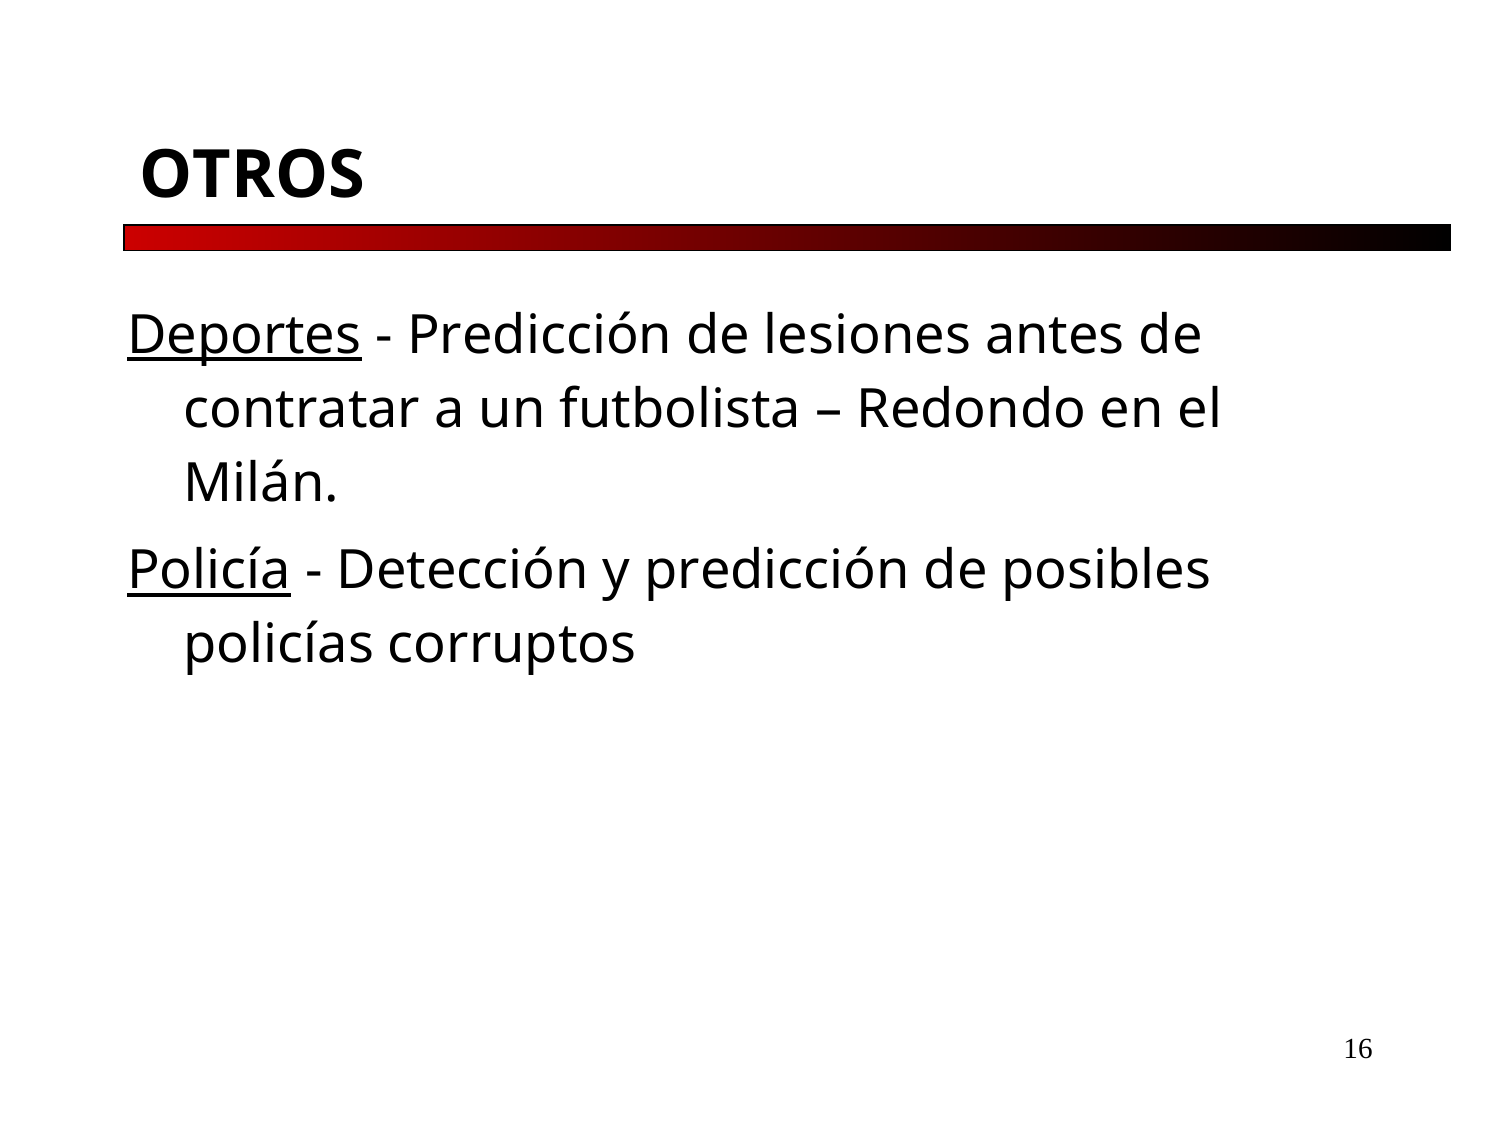

# OTROS
Deportes - Predicción de lesiones antes de contratar a un futbolista – Redondo en el Milán.
Policía - Detección y predicción de posibles policías corruptos
16